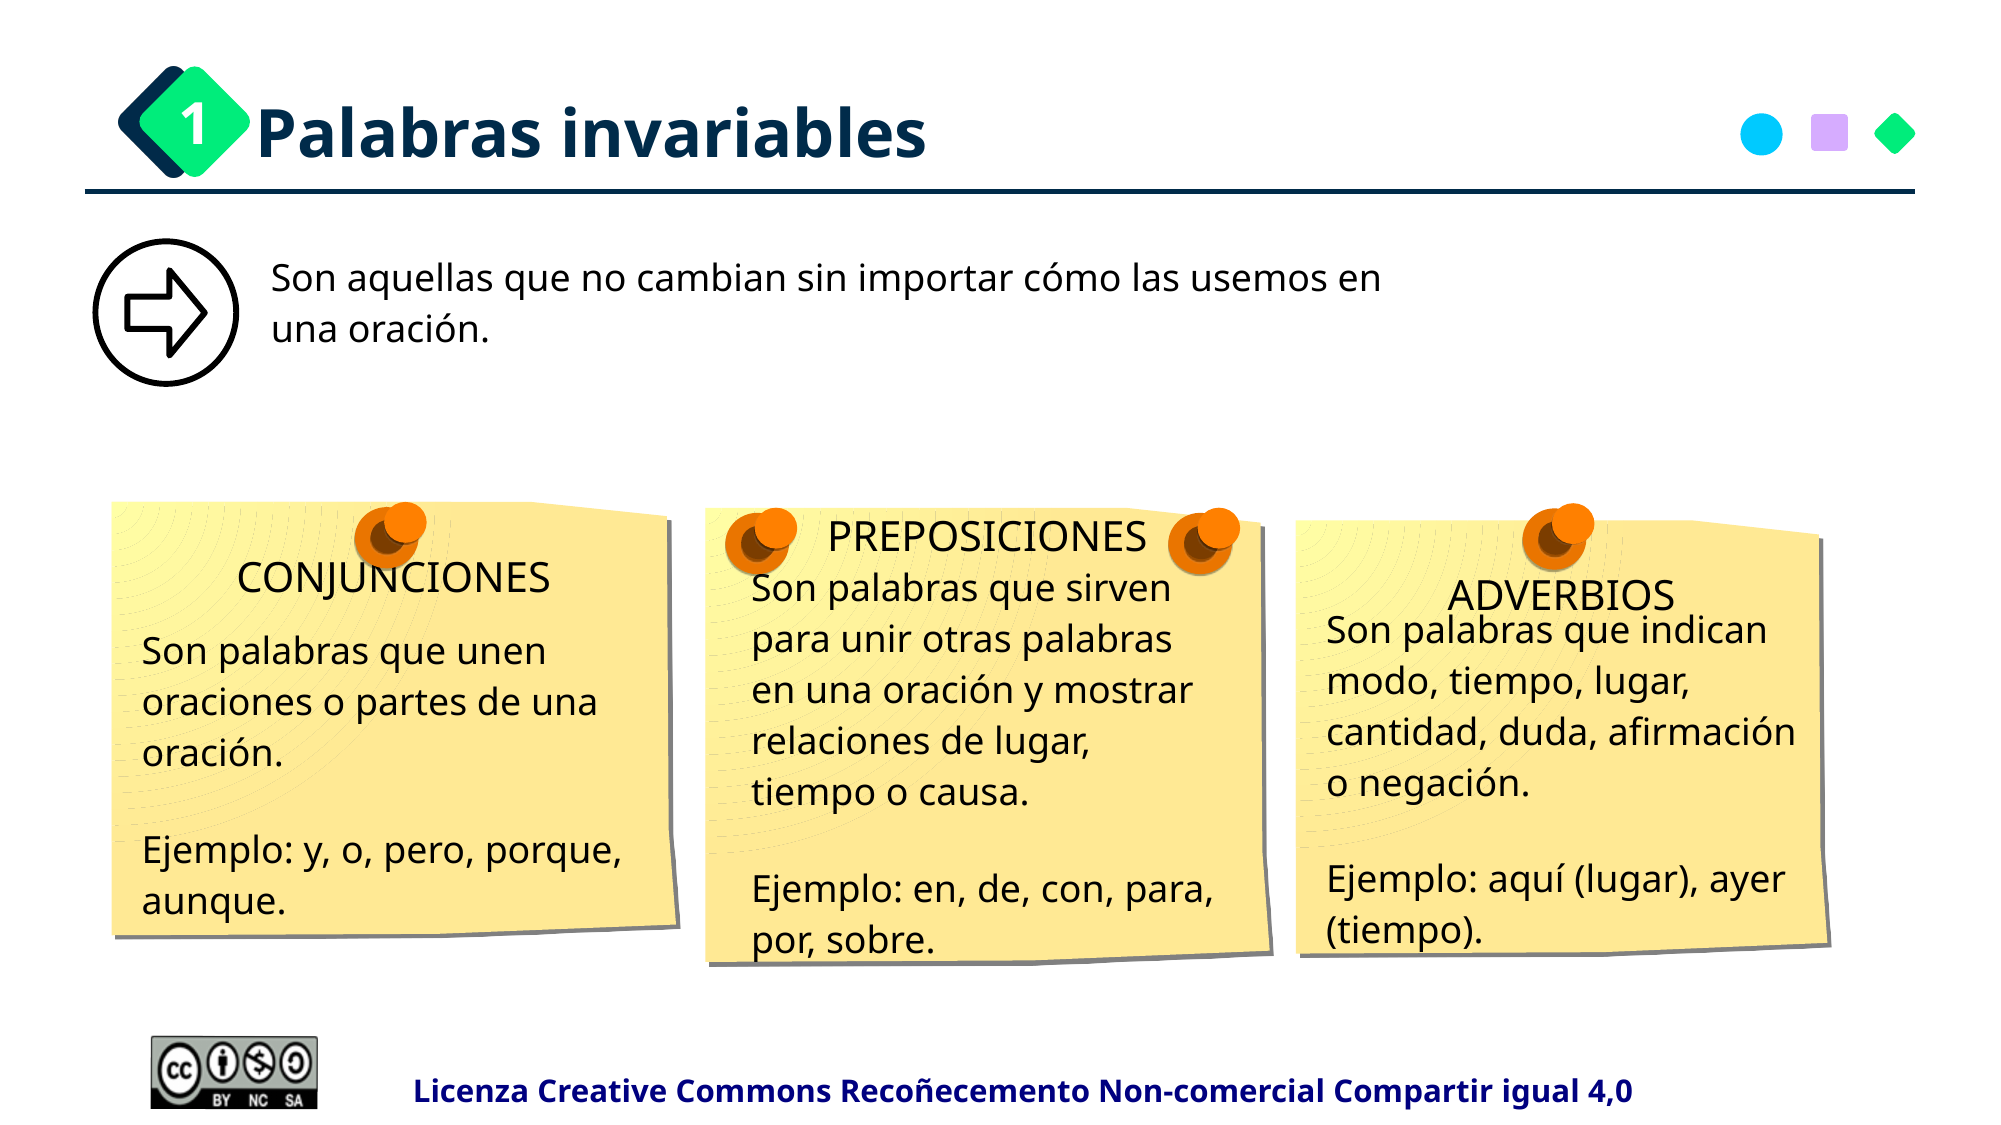

# Palabras invariables
1
Son aquellas que no cambian sin importar cómo las usemos en una oración.
CONJUNCIONES
PREPOSICIONES
ADVERBIOS
Son palabras que sirven para unir otras palabras en una oración y mostrar relaciones de lugar, tiempo o causa.
Ejemplo: en, de, con, para, por, sobre.
Son palabras que indican modo, tiempo, lugar, cantidad, duda, afirmación o negación.
Ejemplo: aquí (lugar), ayer (tiempo).
Son palabras que unen oraciones o partes de una oración.
Ejemplo: y, o, pero, porque, aunque.
Licenza Creative Commons Recoñecemento Non-comercial Compartir igual 4,0